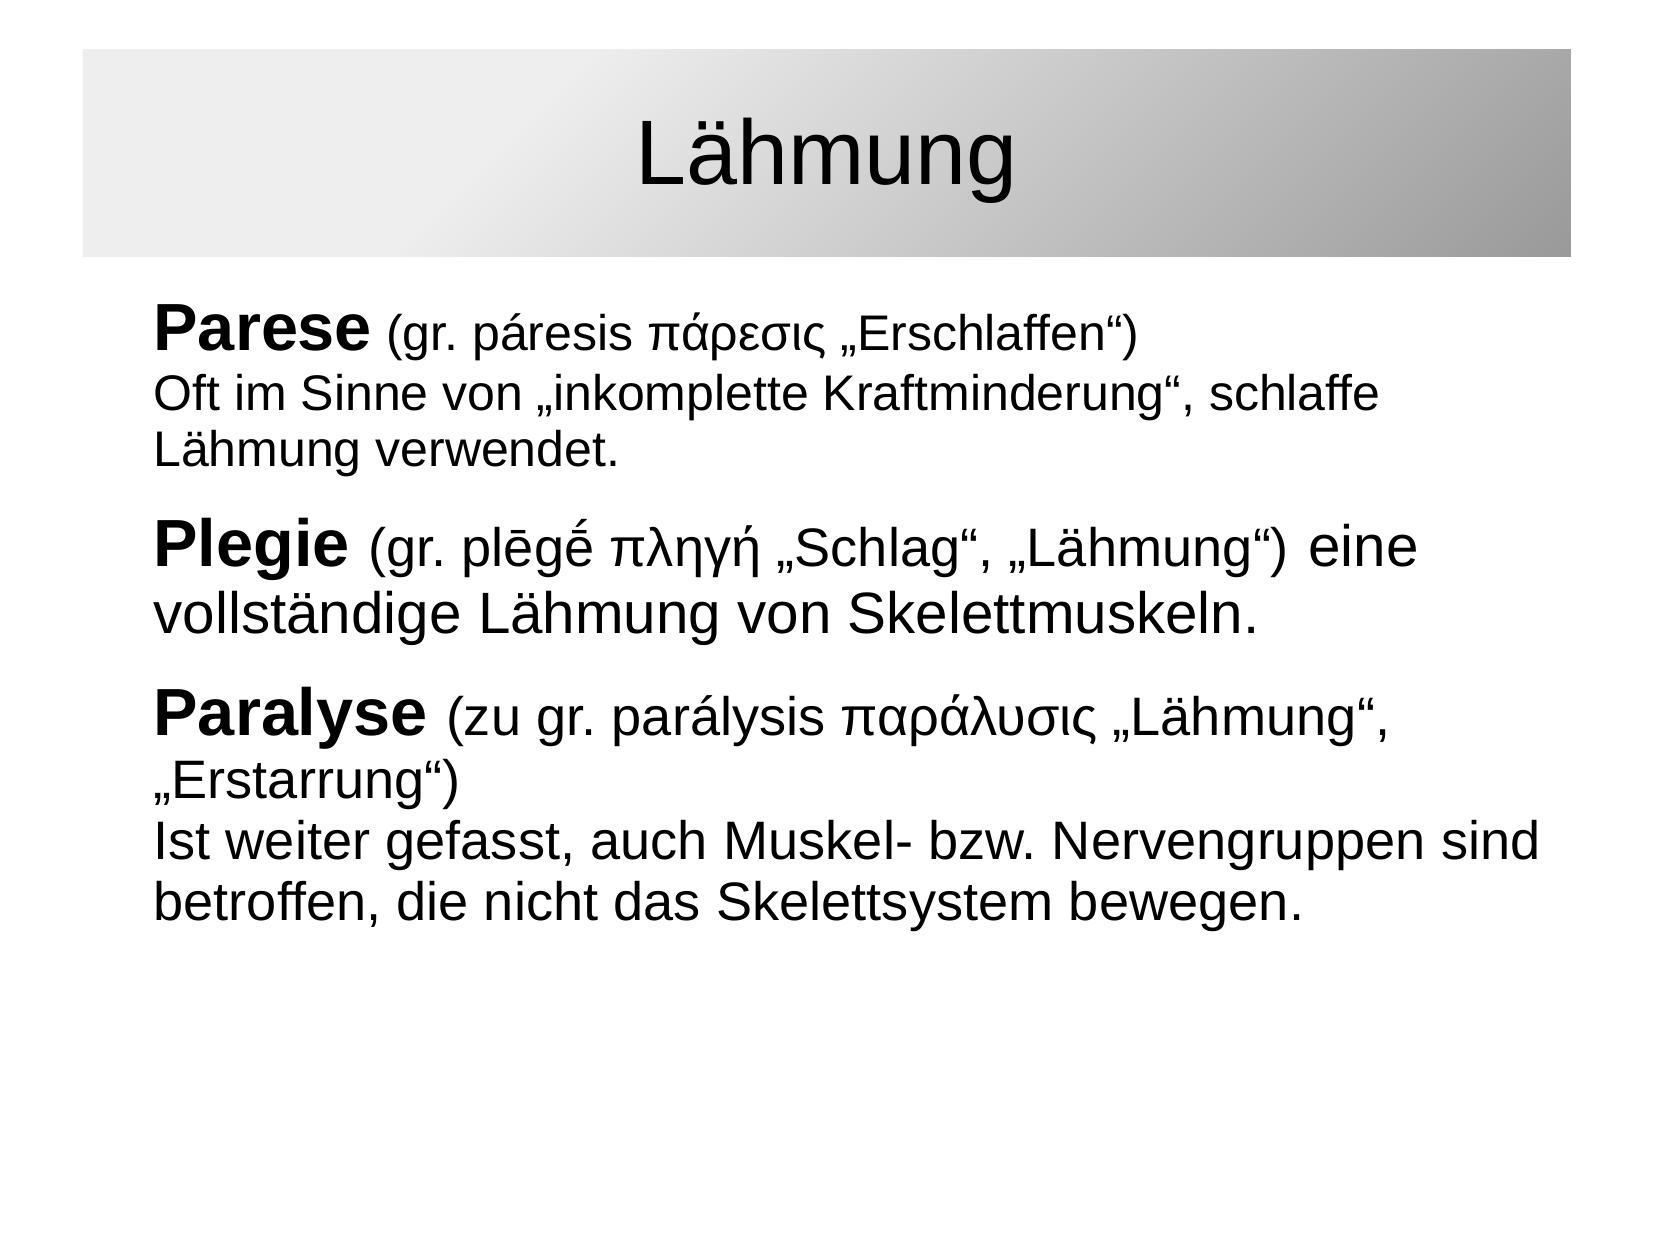

# Lähmung
Parese (gr. páresis πάρεσις „Erschlaffen“)
Oft im Sinne von „inkomplette Kraftminderung“, schlaffe Lähmung verwendet.
Plegie (gr. plēgḗ πληγή „Schlag“, „Lähmung“) eine vollständige Lähmung von Skelettmuskeln.
Paralyse (zu gr. parálysis παράλυσις „Lähmung“, „Erstarrung“)
Ist weiter gefasst, auch Muskel- bzw. Nervengruppen sind betroffen, die nicht das Skelettsystem bewegen.